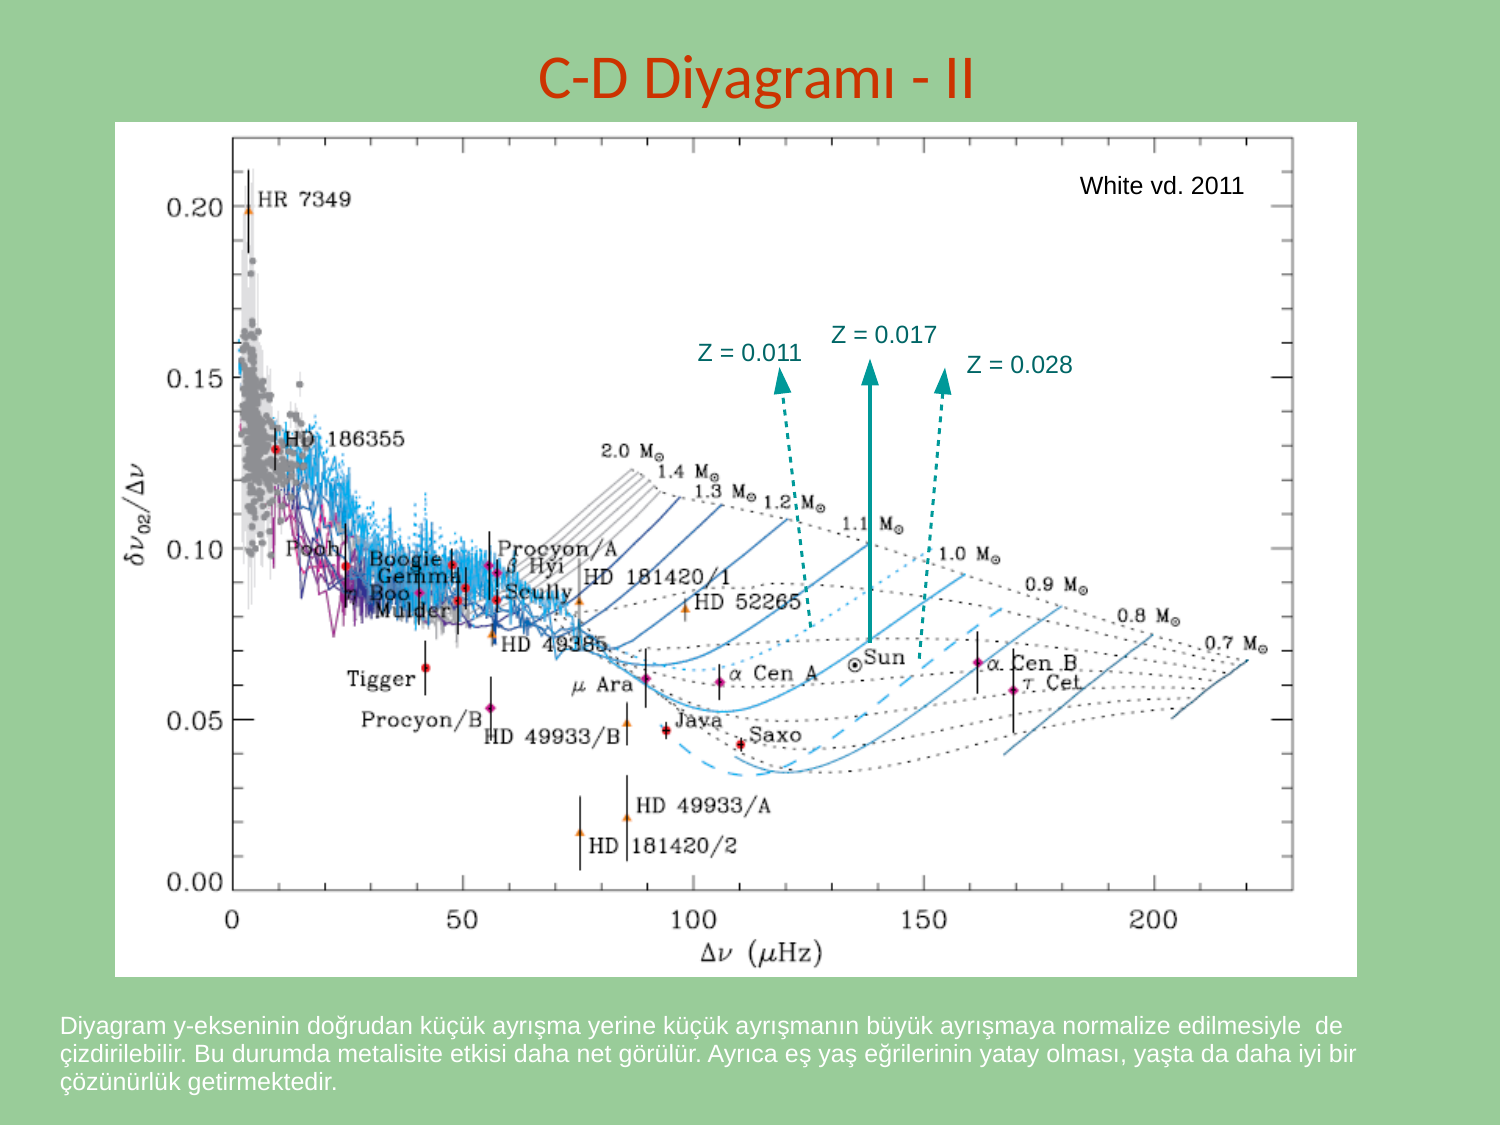

# C-D Diyagramı - II
White vd. 2011
Z = 0.017
Z = 0.011
Z = 0.028
Diyagram y-ekseninin doğrudan küçük ayrışma yerine küçük ayrışmanın büyük ayrışmaya normalize edilmesiyle de çizdirilebilir. Bu durumda metalisite etkisi daha net görülür. Ayrıca eş yaş eğrilerinin yatay olması, yaşta da daha iyi bir çözünürlük getirmektedir.